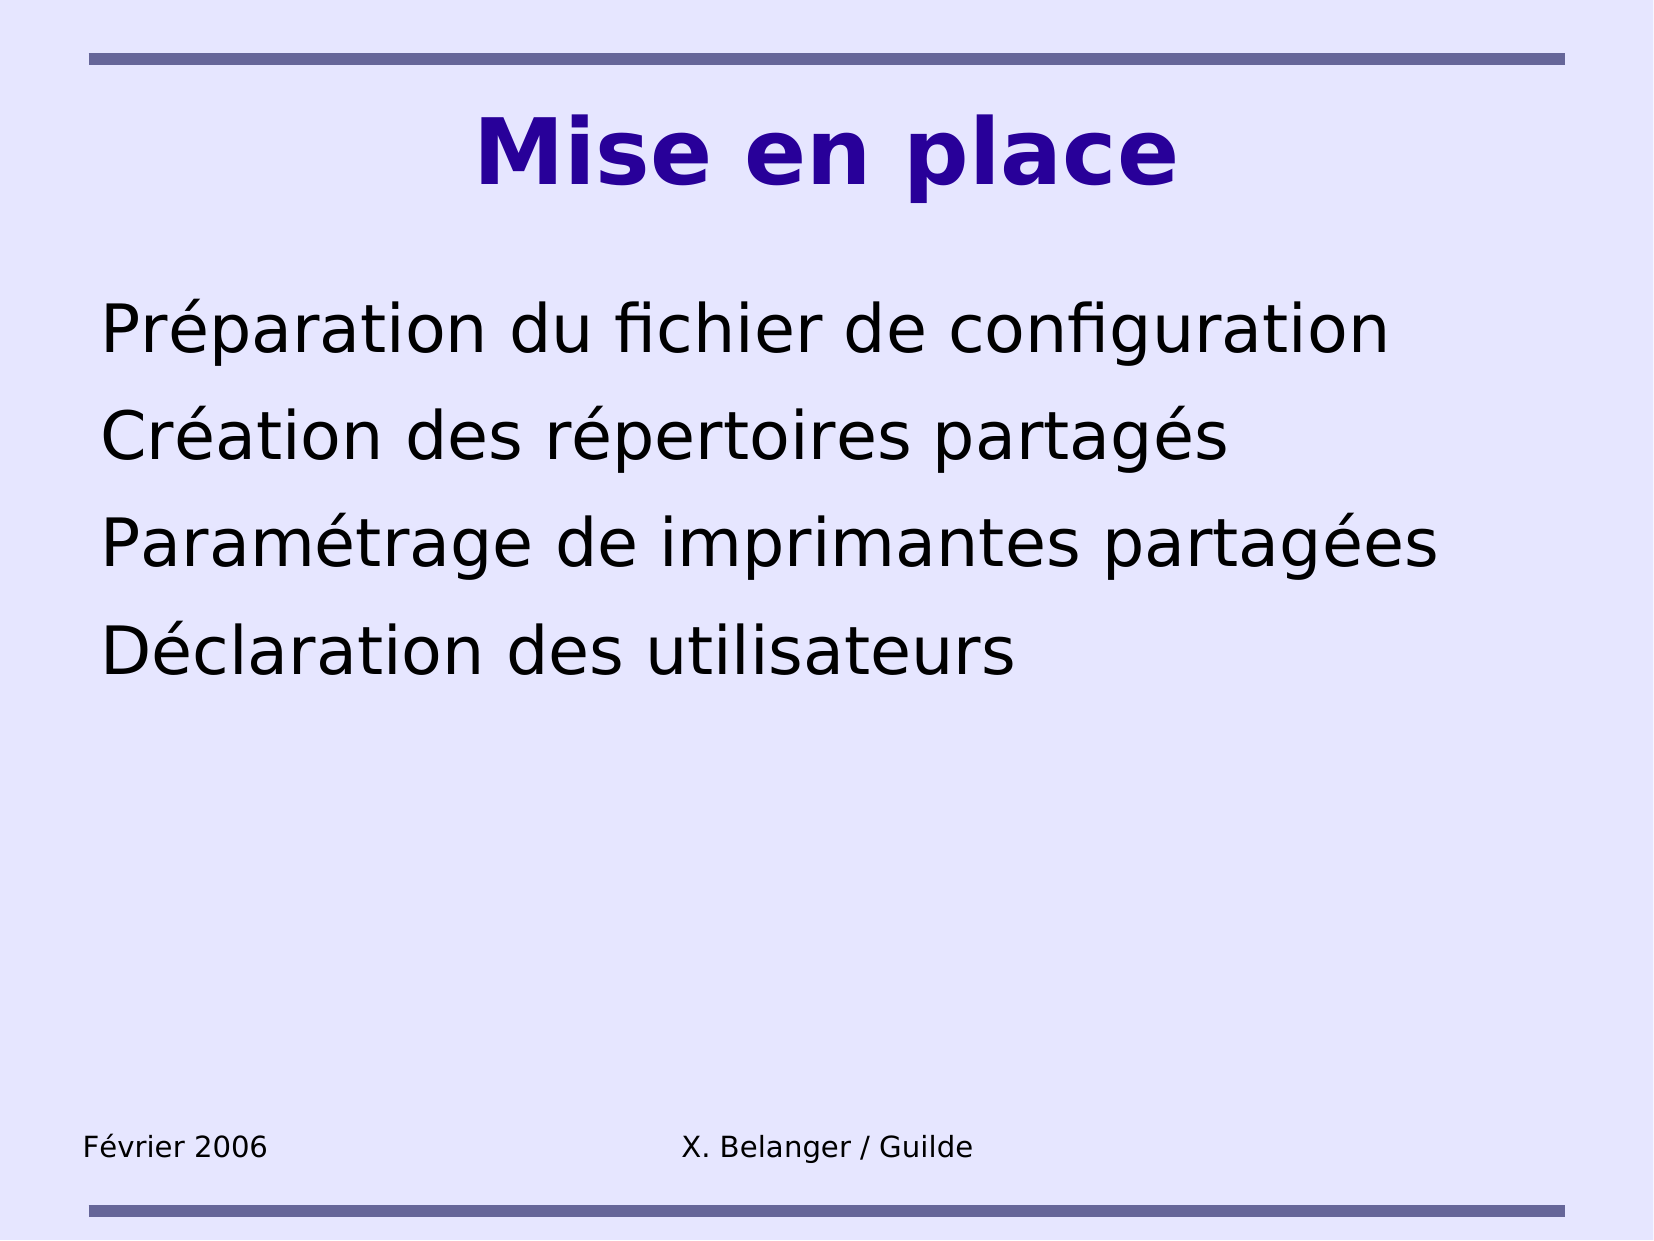

# Mise en place
Préparation du fichier de configuration
Création des répertoires partagés
Paramétrage de imprimantes partagées
Déclaration des utilisateurs